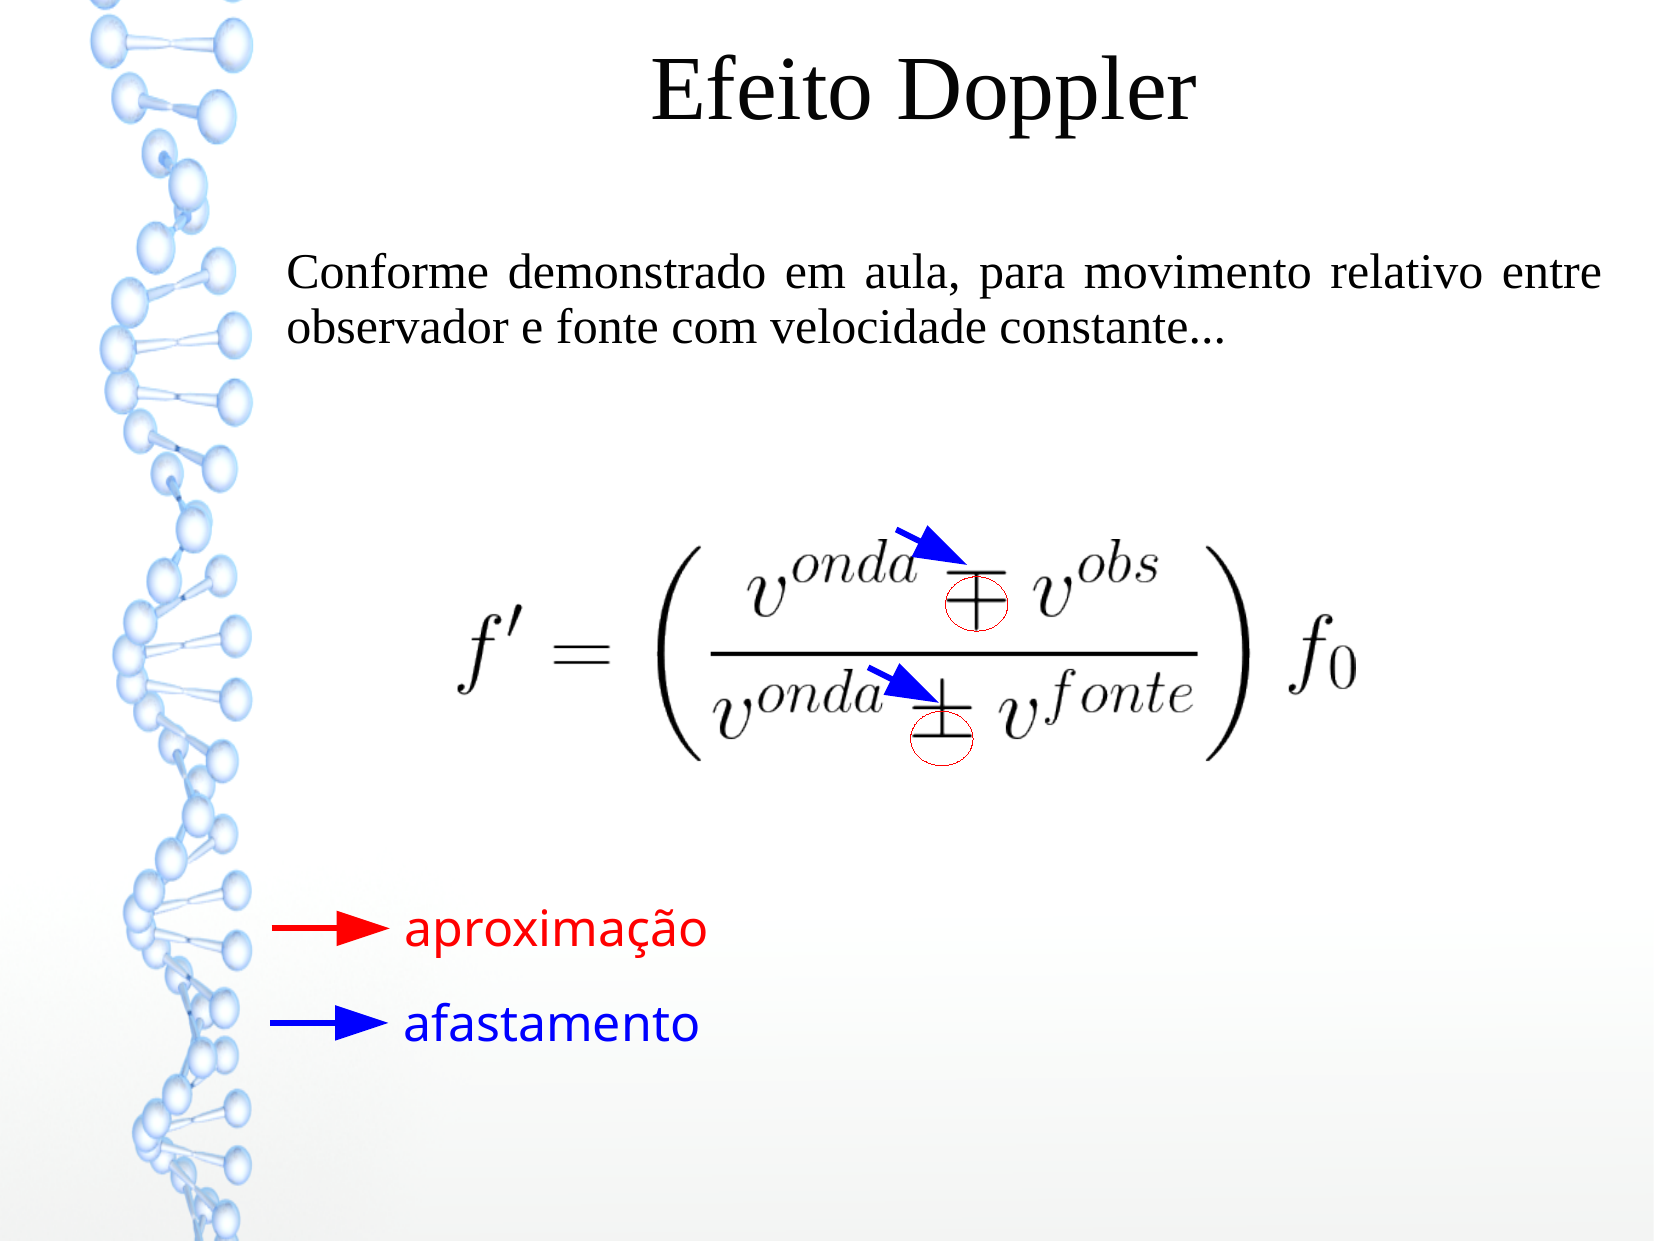

# Efeito Doppler
Conforme demonstrado em aula, para movimento relativo entre observador e fonte com velocidade constante...
aproximação
afastamento